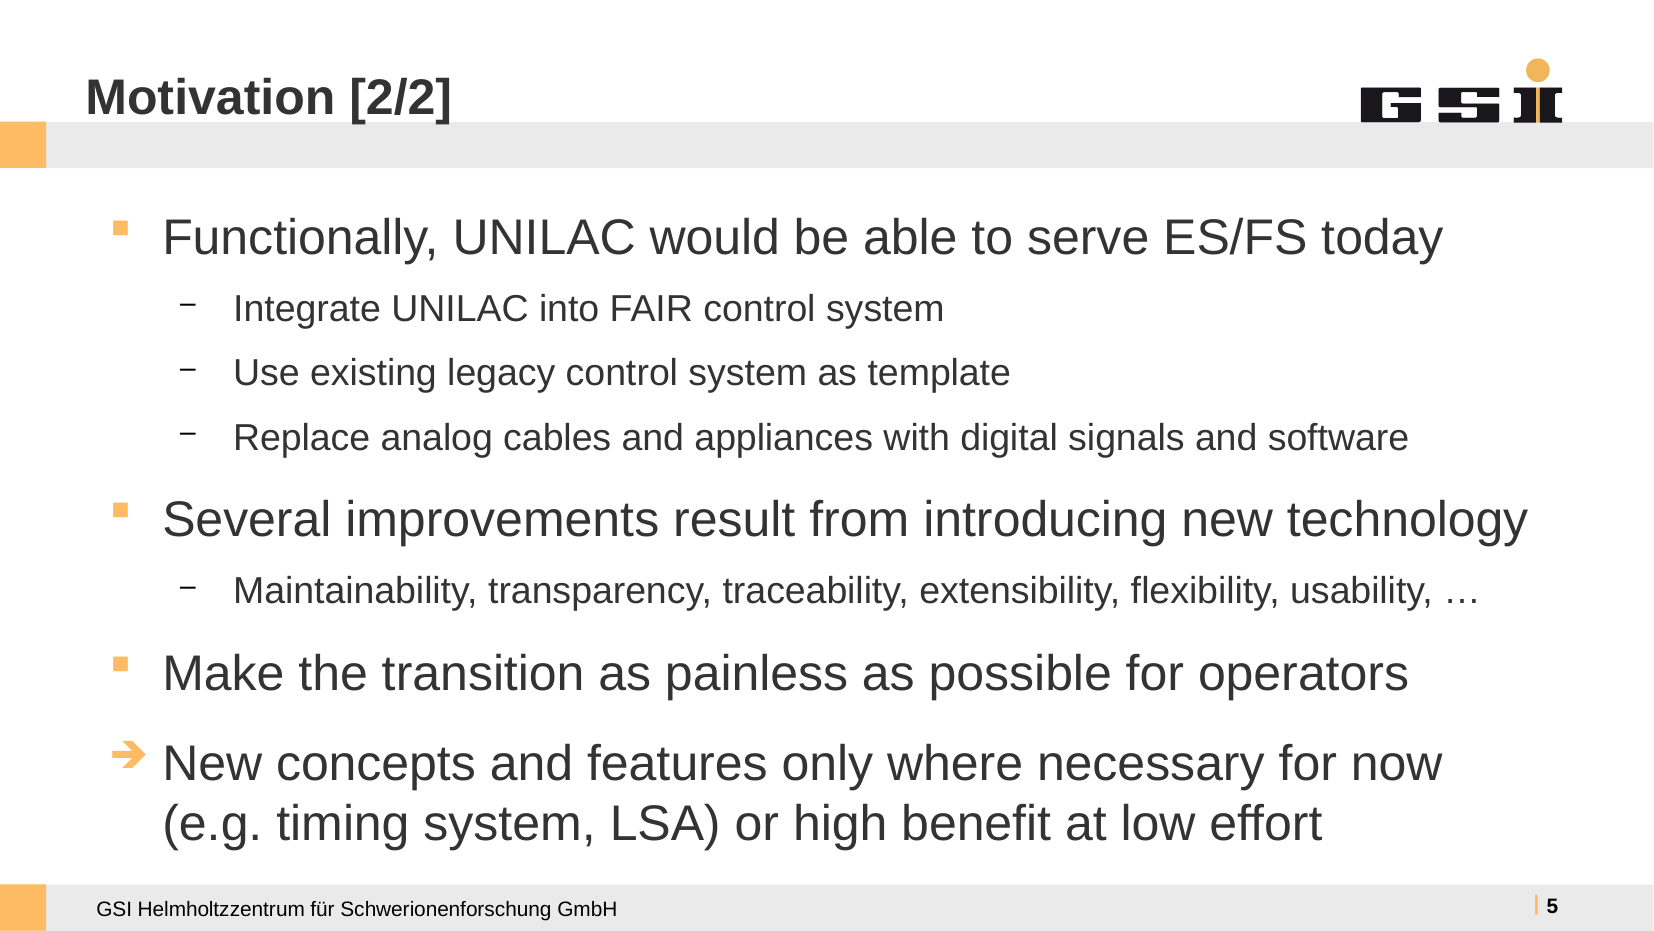

# Motivation [2/2]
Functionally, UNILAC would be able to serve ES/FS today
Integrate UNILAC into FAIR control system
Use existing legacy control system as template
Replace analog cables and appliances with digital signals and software
Several improvements result from introducing new technology
Maintainability, transparency, traceability, extensibility, flexibility, usability, …
Make the transition as painless as possible for operators
New concepts and features only where necessary for now (e.g. timing system, LSA) or high benefit at low effort